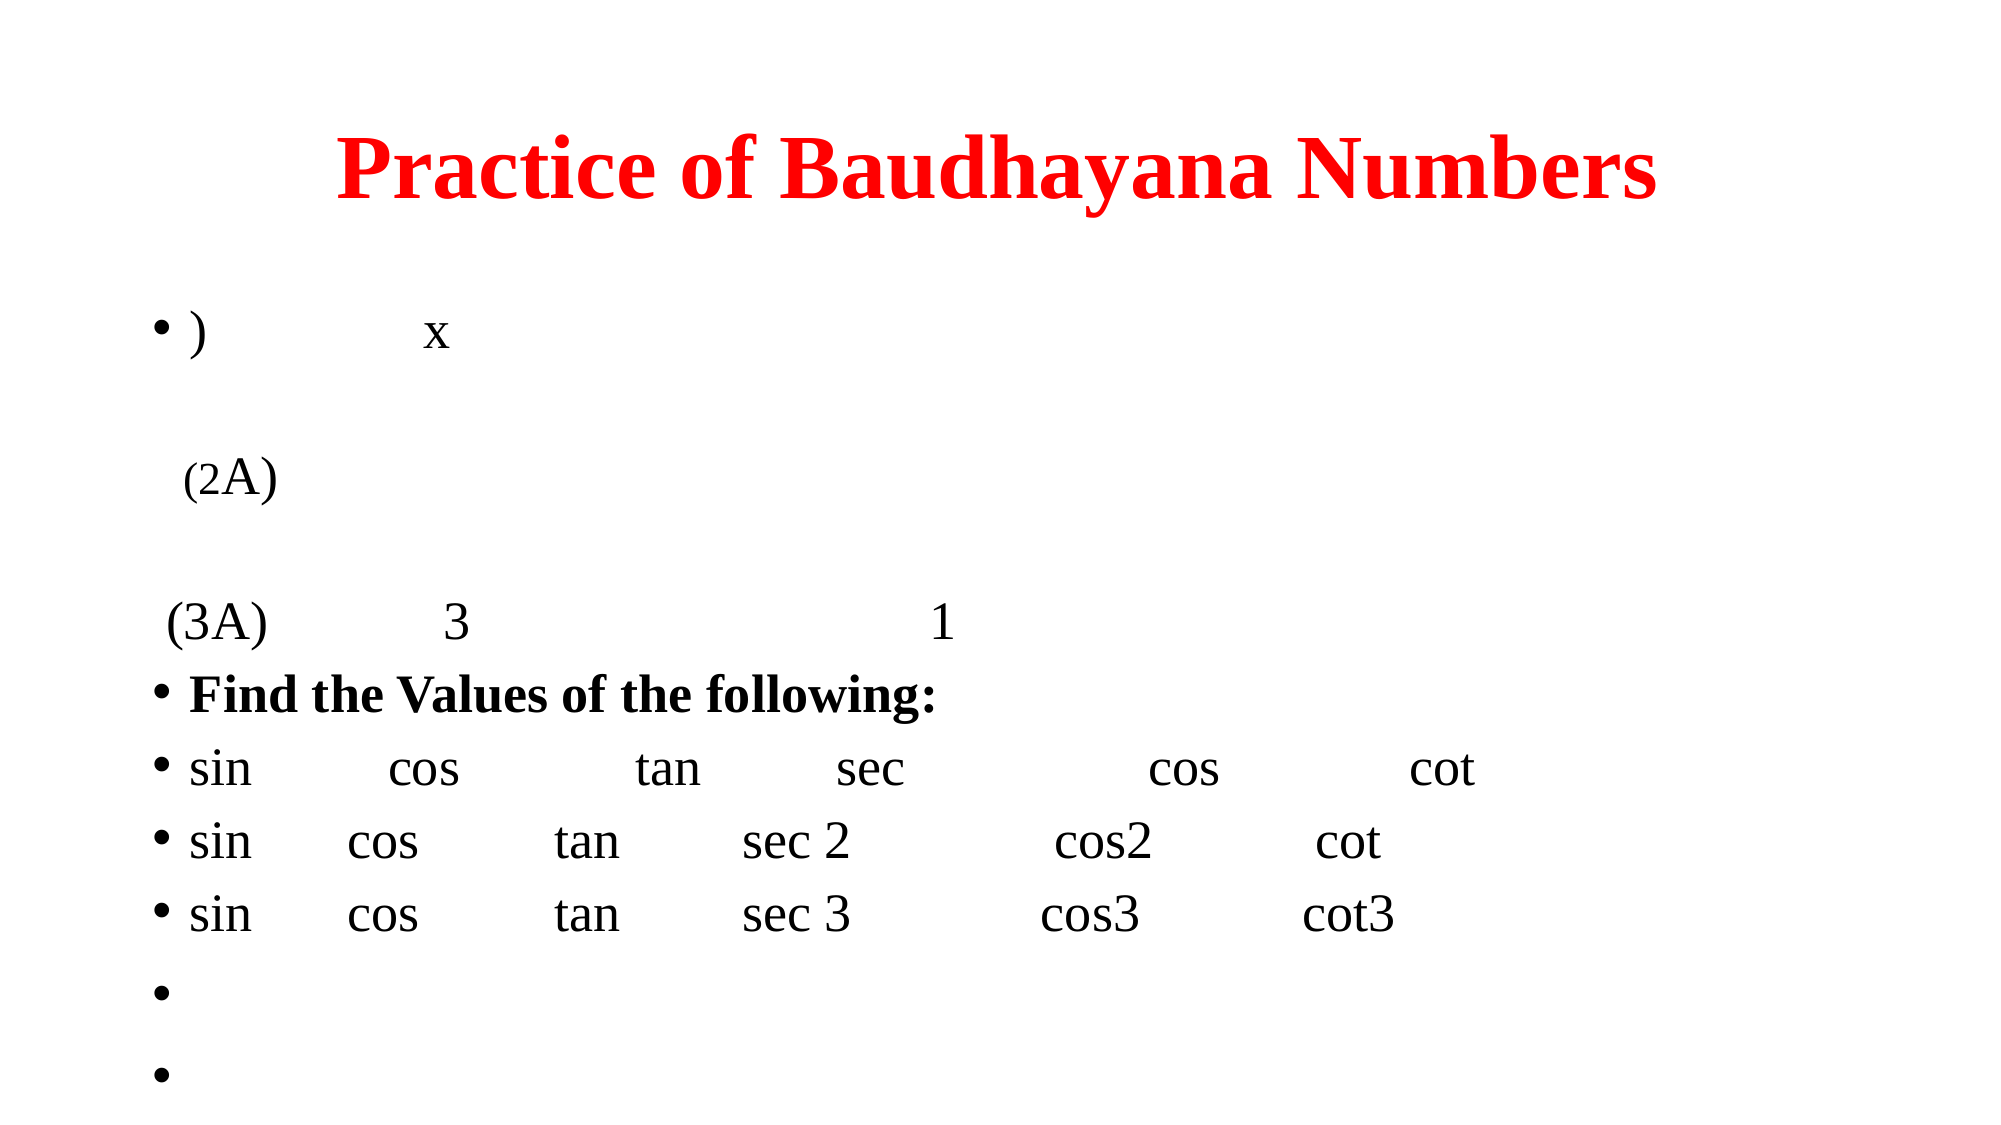

# Practice of Baudhayana Numbers
) x
 (2A)
 (3A) 3 1
Find the Values of the following:
sin cos tan sec cos cot
sin cos tan sec 2 cos2 cot
sin cos tan sec 3 cos3 cot3